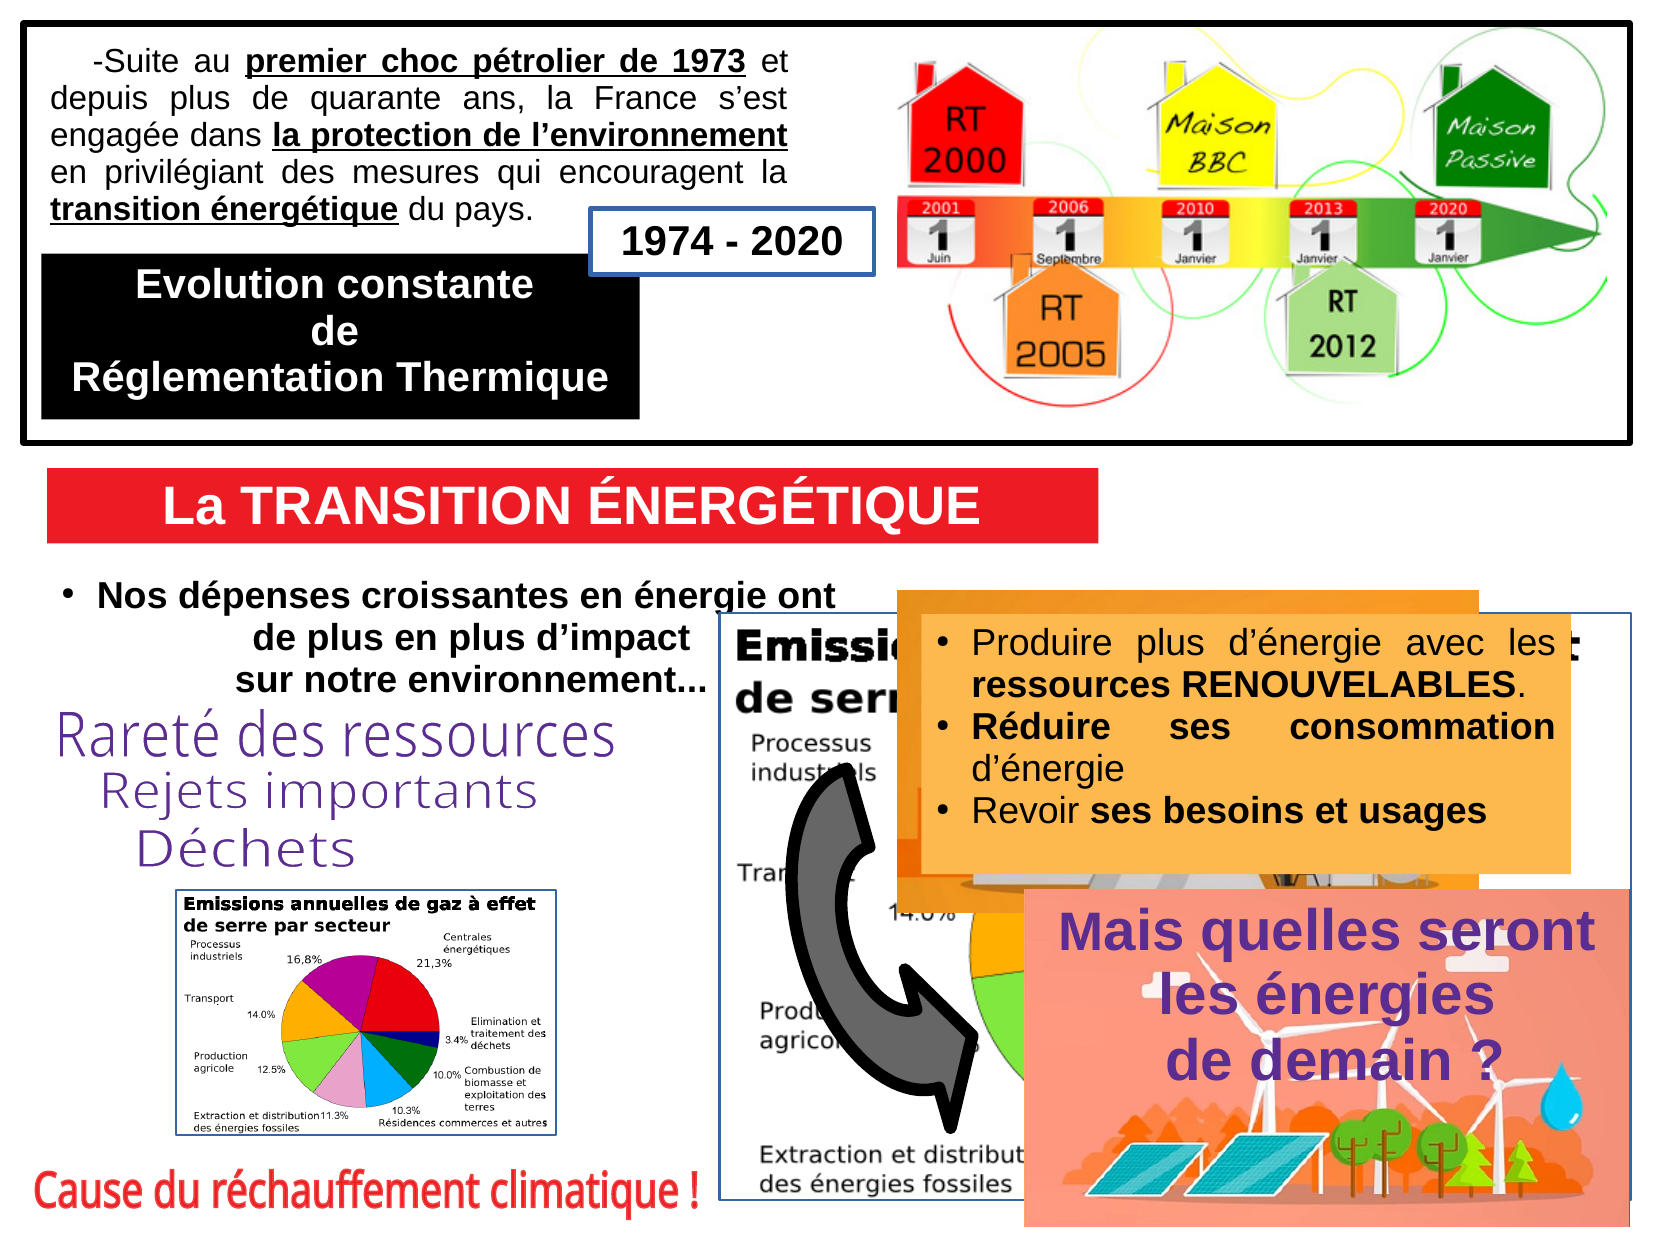

-Suite au premier choc pétrolier de 1973 et depuis plus de quarante ans, la France s’est engagée dans la protection de l’environnement en privilégiant des mesures qui encouragent la transition énergétique du pays.
1974 - 2020
Evolution constante
de
Réglementation Thermique
La TRANSITION ÉNERGÉTIQUE
Nos dépenses croissantes en énergie ont
 de plus en plus d’impact
 sur notre environnement...
Produire plus d’énergie avec les ressources RENOUVELABLES.
Réduire ses consommation d’énergie
Revoir ses besoins et usages
Rareté des ressources
Rareté des ressources
Rejets importants
Déchets
Mais quelles seront les énergies
 de demain ?
Cause du réchauffement climatique !